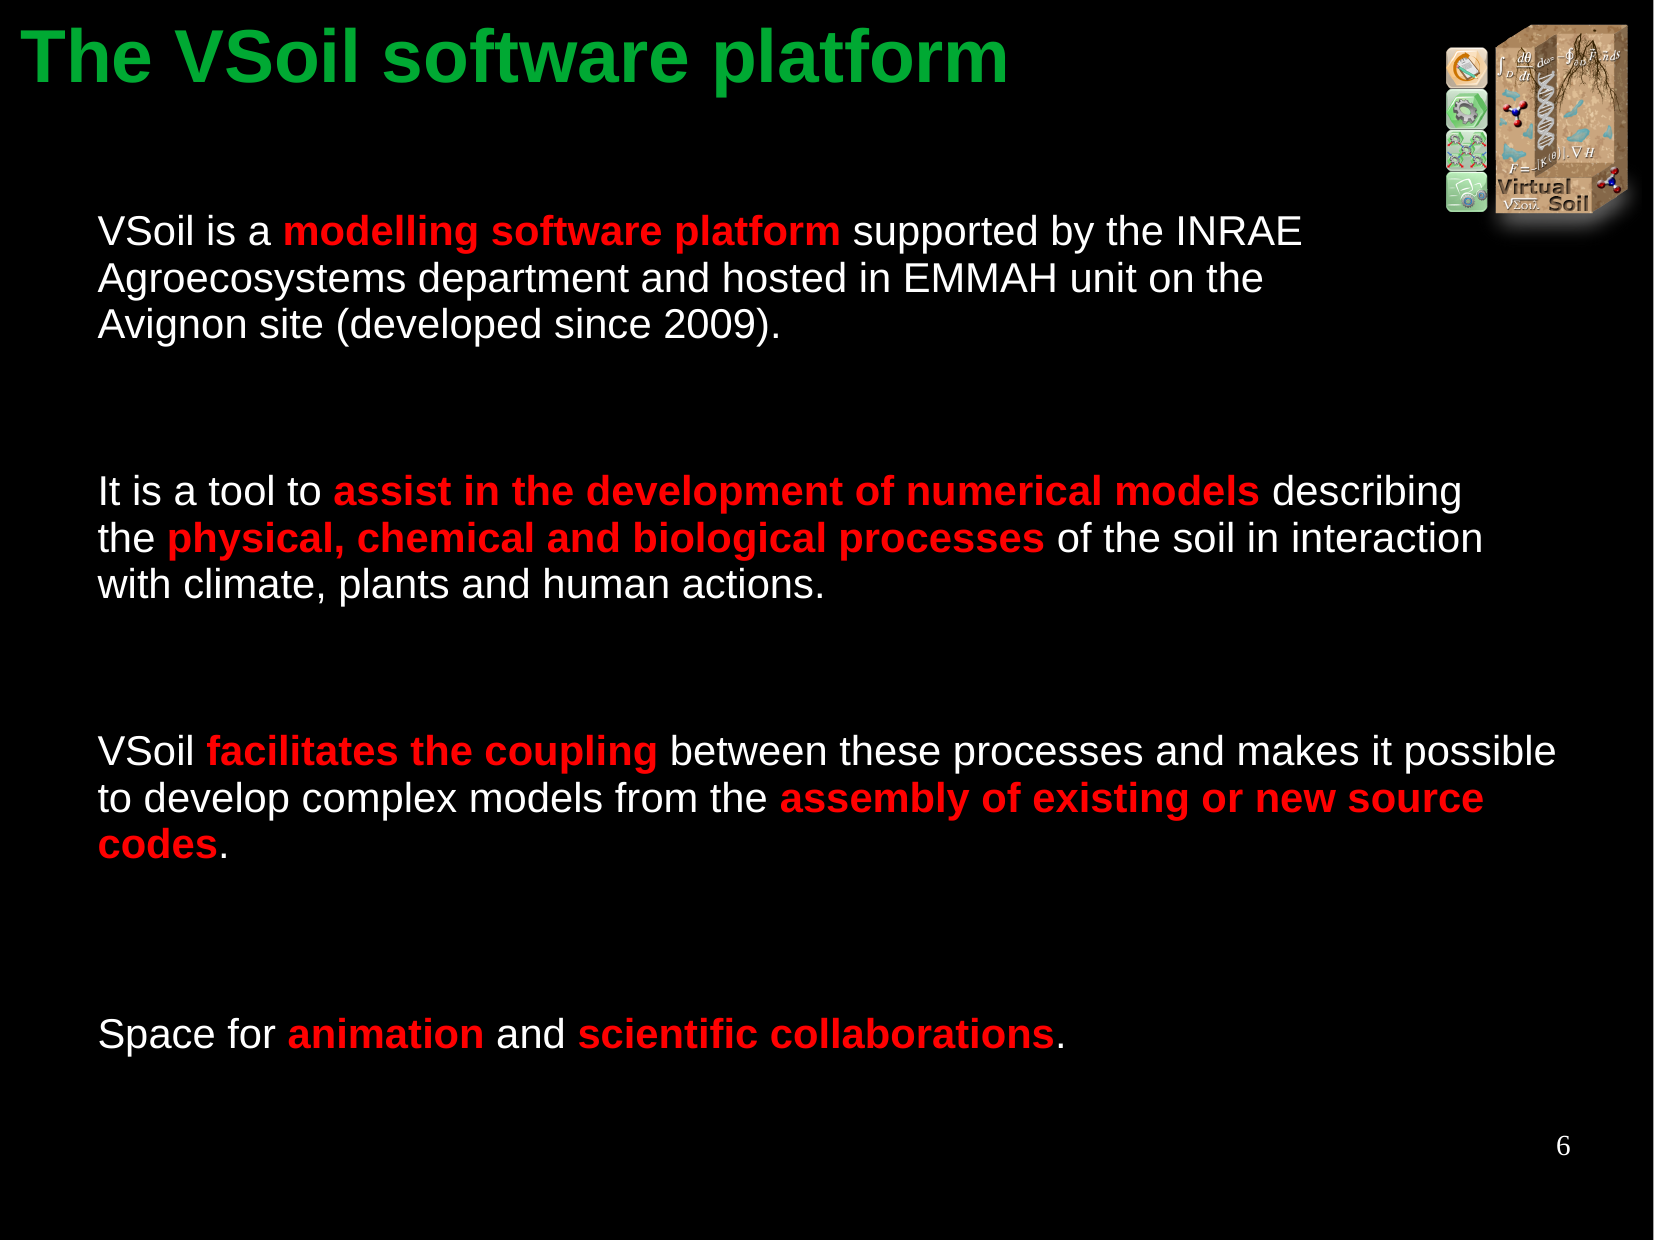

The VSoil software platform
VSoil is a modelling software platform supported by the INRAE Agroecosystems department and hosted in EMMAH unit on the Avignon site (developed since 2009).
It is a tool to assist in the development of numerical models describing the physical, chemical and biological processes of the soil in interaction with climate, plants and human actions.
VSoil facilitates the coupling between these processes and makes it possible to develop complex models from the assembly of existing or new source codes.
Space for animation and scientific collaborations.
6